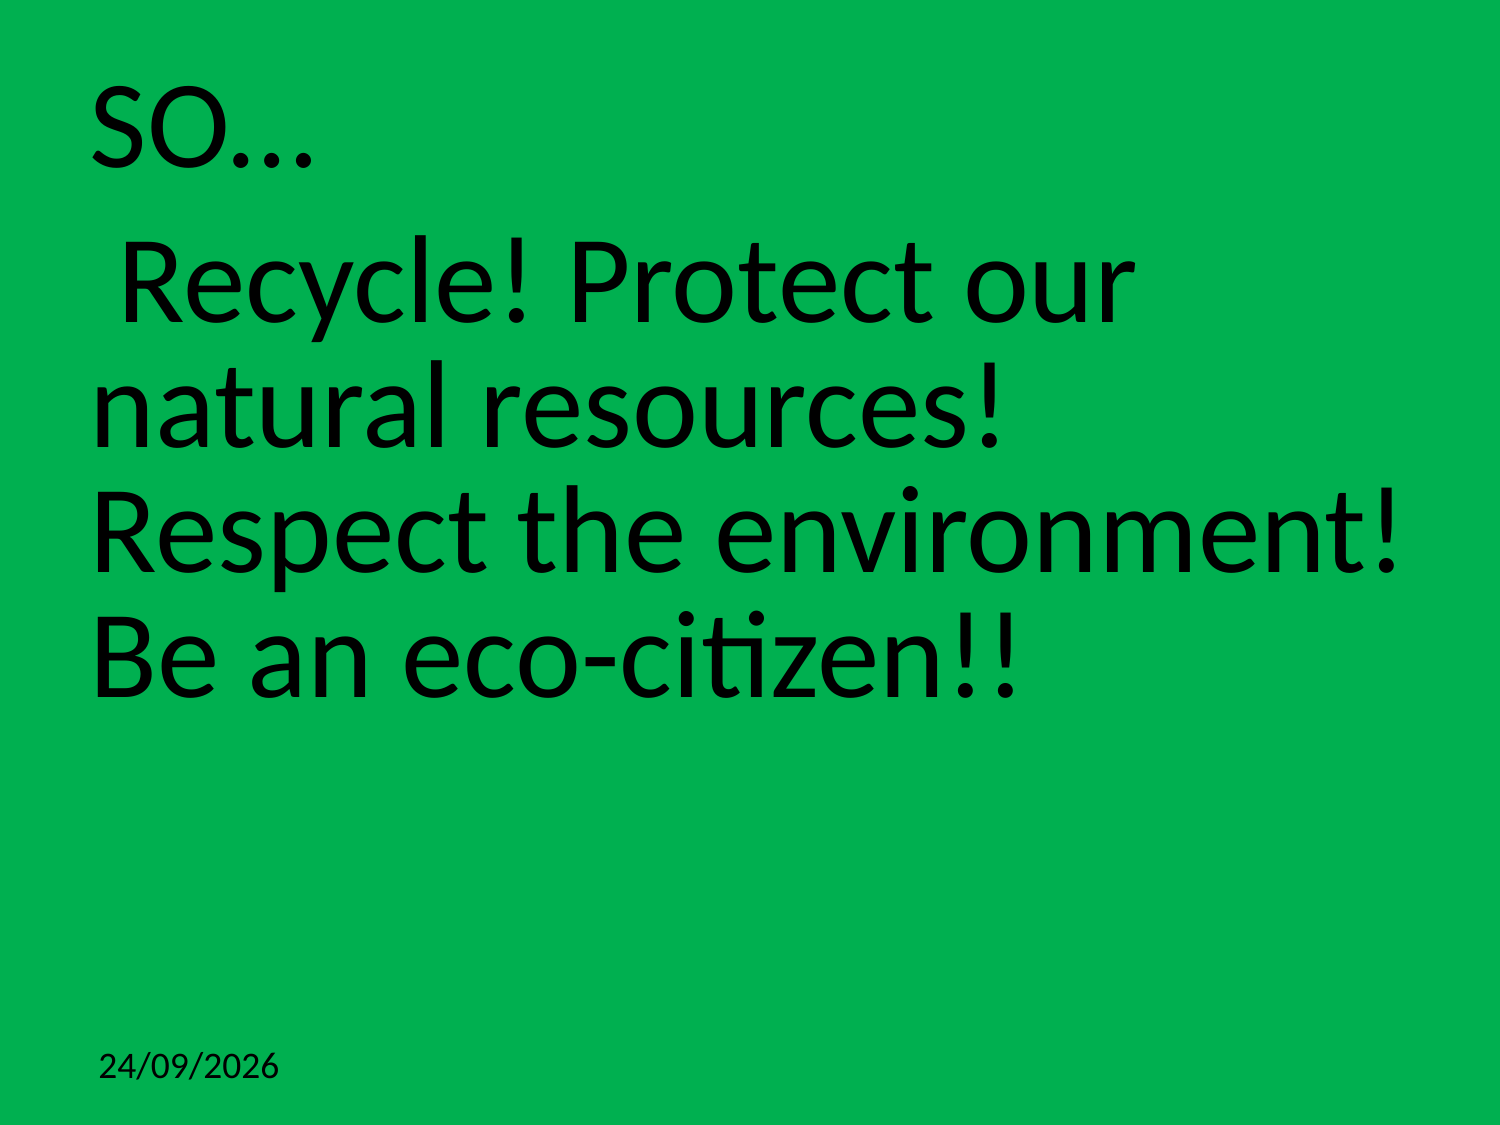

#
SO…
 Recycle! Protect our natural resources! Respect the environment! Be an eco-citizen!!